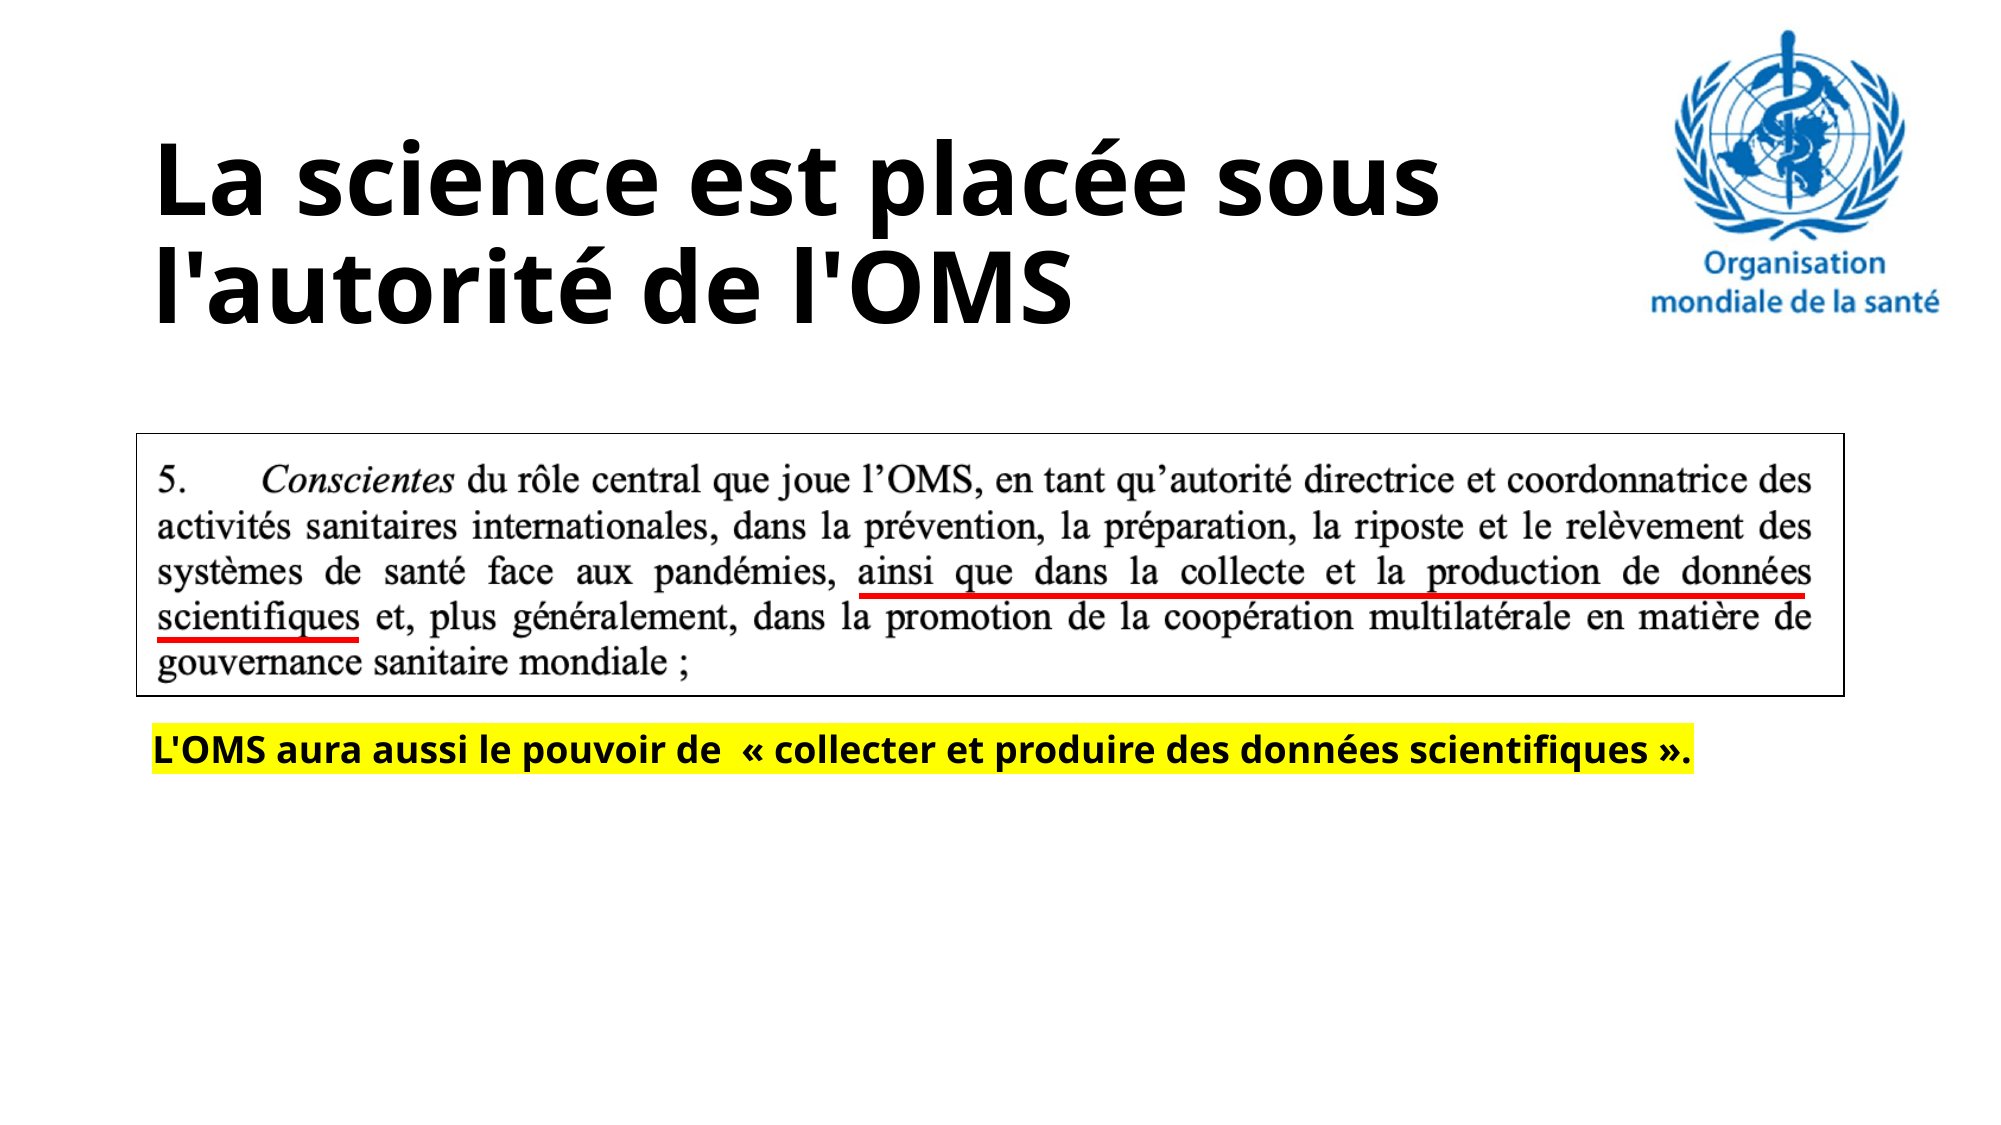

# La science est placée sous l'autorité de l'OMS
L'OMS aura aussi le pouvoir de  « collecter et produire des données scientifiques ».